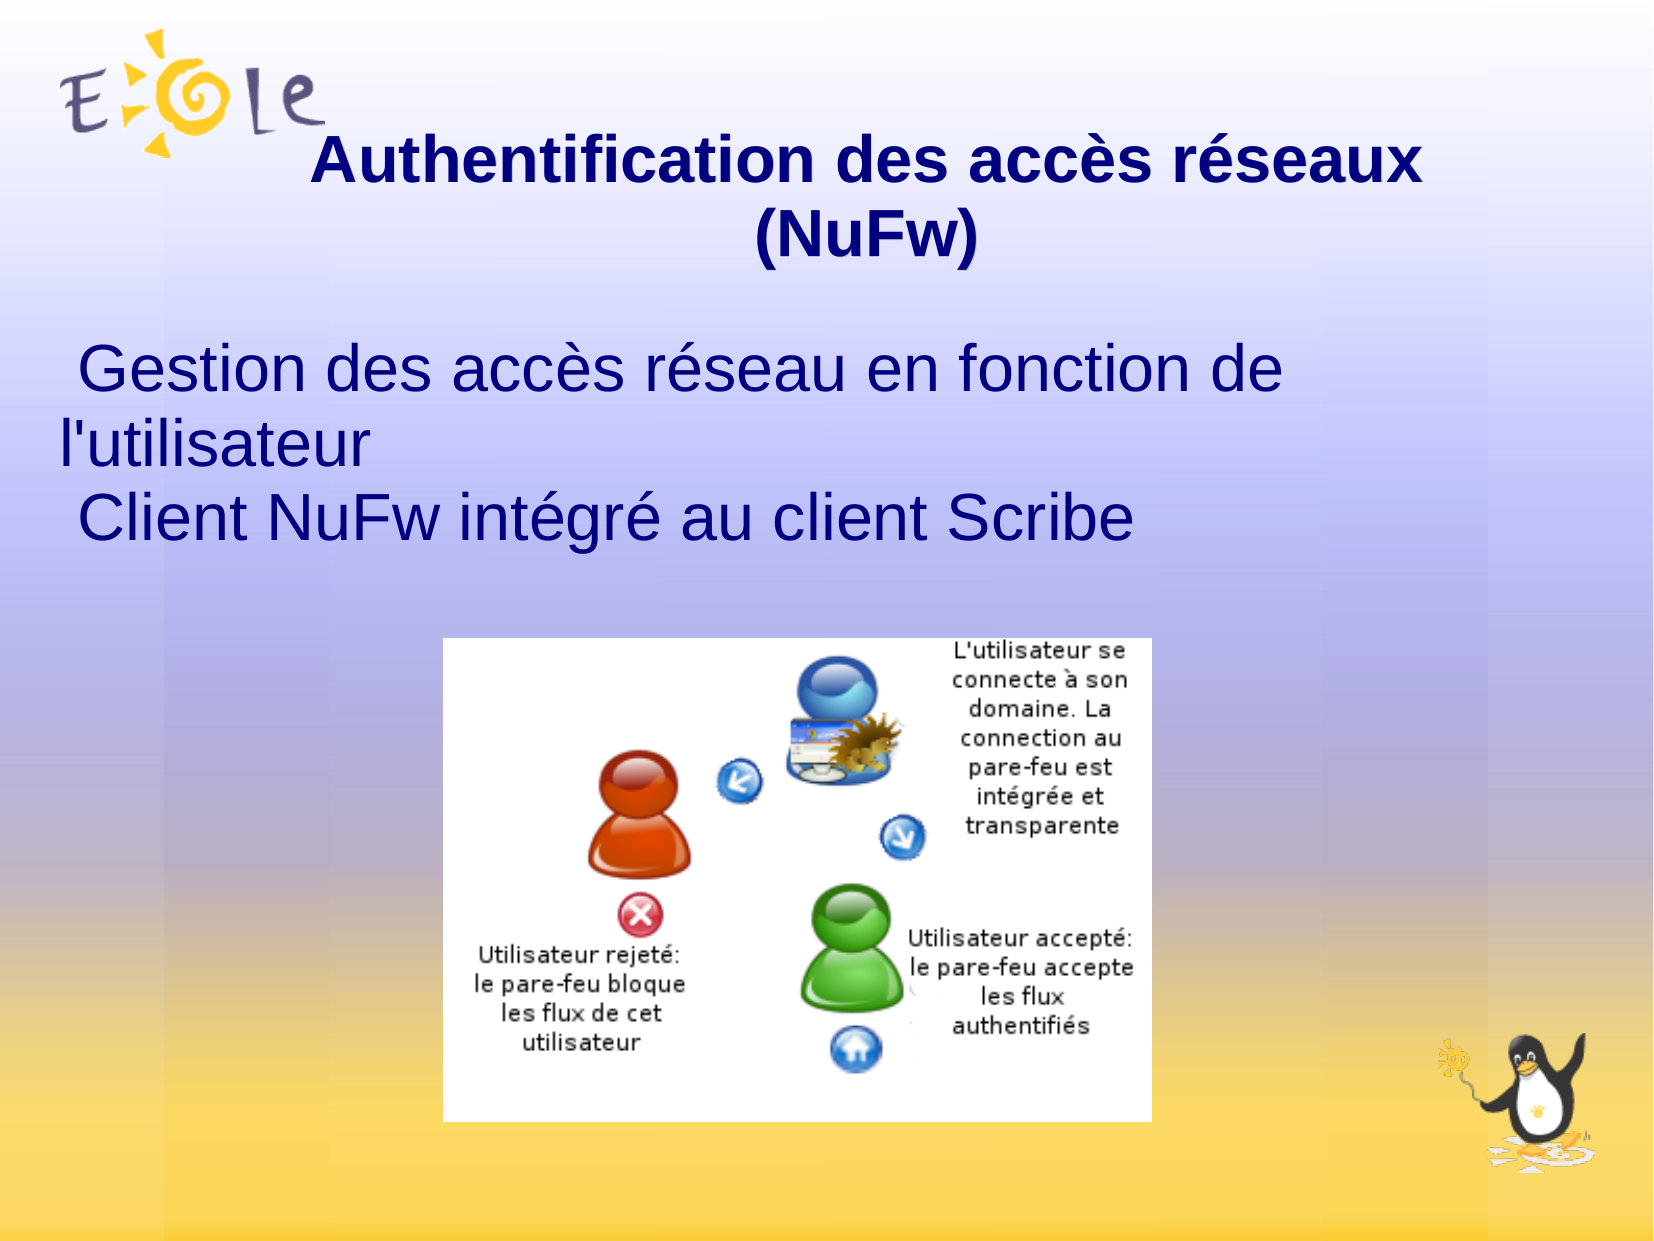

#
Authentification des accès réseaux
(NuFw)
 Gestion des accès réseau en fonction de l'utilisateur
 Client NuFw intégré au client Scribe